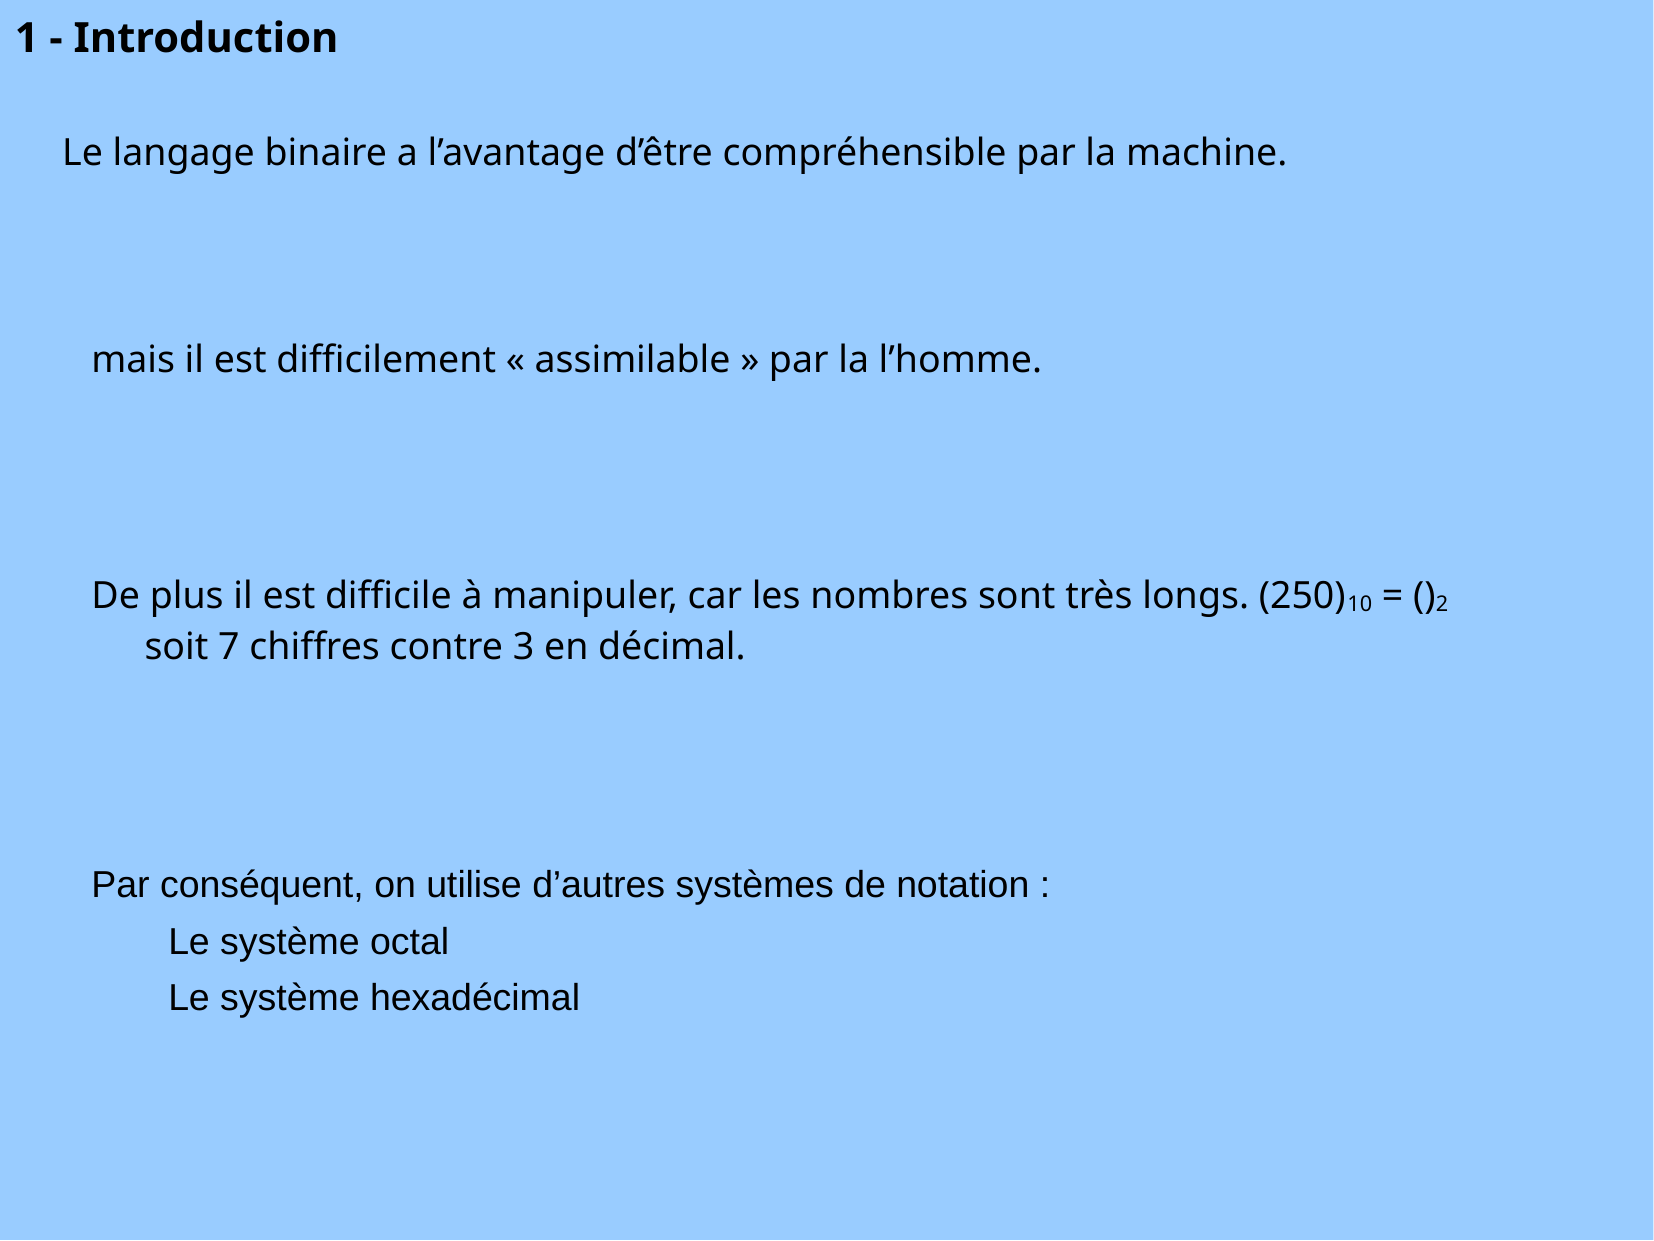

1 - Introduction
Le langage binaire a l’avantage d’être compréhensible par la machine.
mais il est difficilement « assimilable » par la l’homme.
De plus il est difficile à manipuler, car les nombres sont très longs. (250)10 = ()2 soit 7 chiffres contre 3 en décimal.
Par conséquent, on utilise d’autres systèmes de notation :
Le système octal
Le système hexadécimal